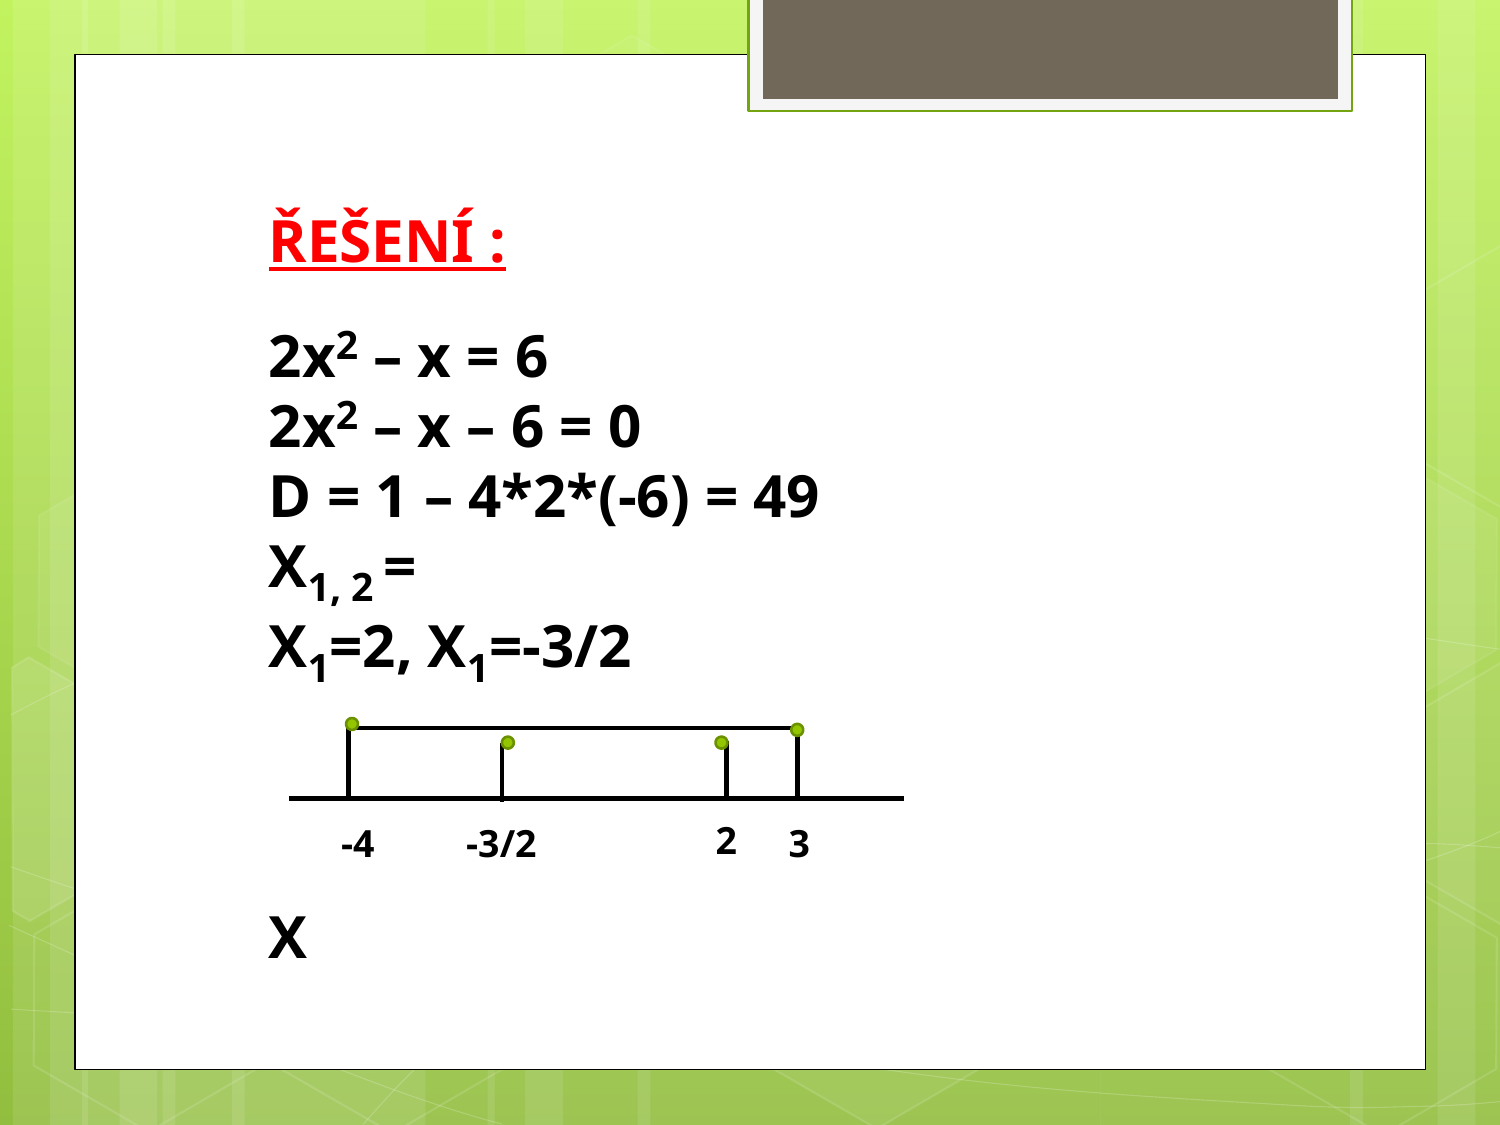

ŘEŠENÍ :
2x2 – x = 6
2x2 – x – 6 = 0
D = 1 – 4*2*(-6) = 49
X1, 2 =
X1=2, X1=-3/2
X
2
-4
-3/2
3